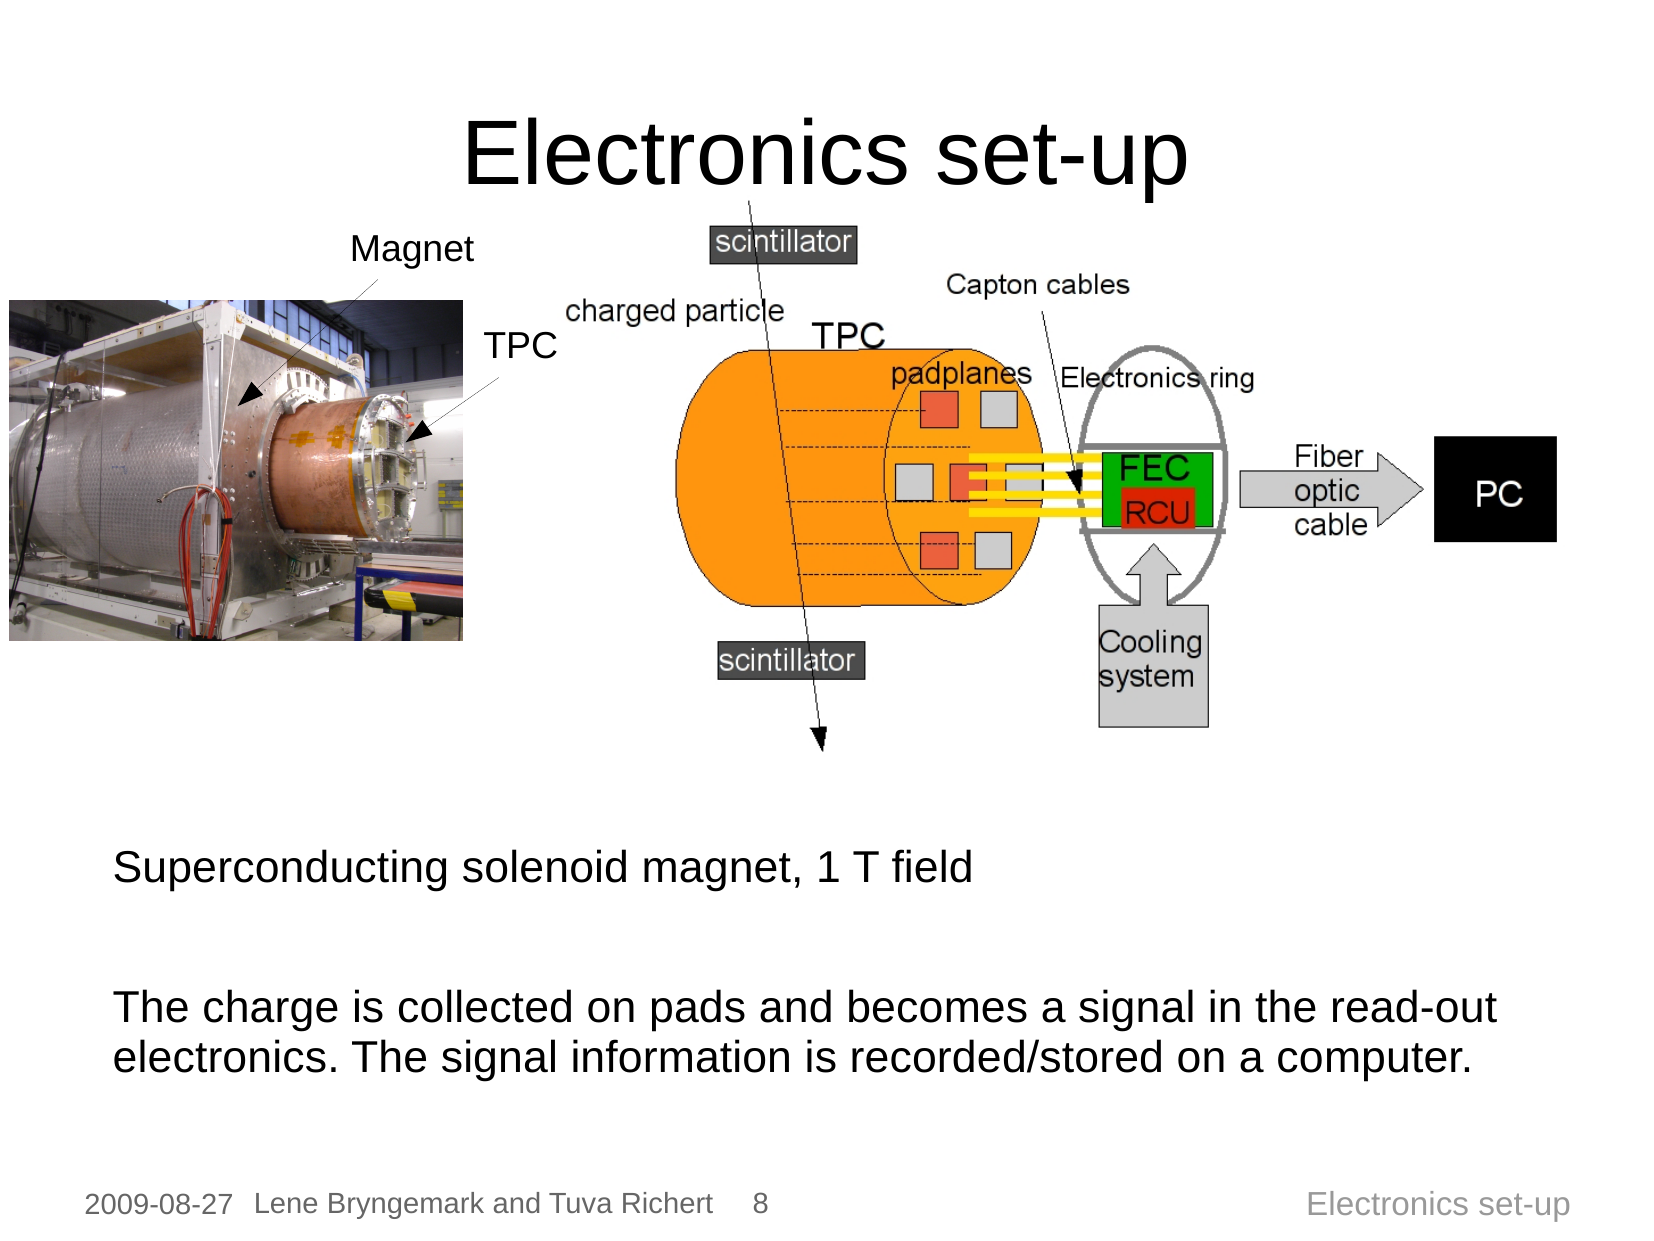

Electronics set-up
Magnet
TPC
# Superconducting solenoid magnet, 1 T field
The charge is collected on pads and becomes a signal in the read-out electronics. The signal information is recorded/stored on a computer.
Electronics set-up
Lene Bryngemark and Tuva Richert
8
2009-08-27